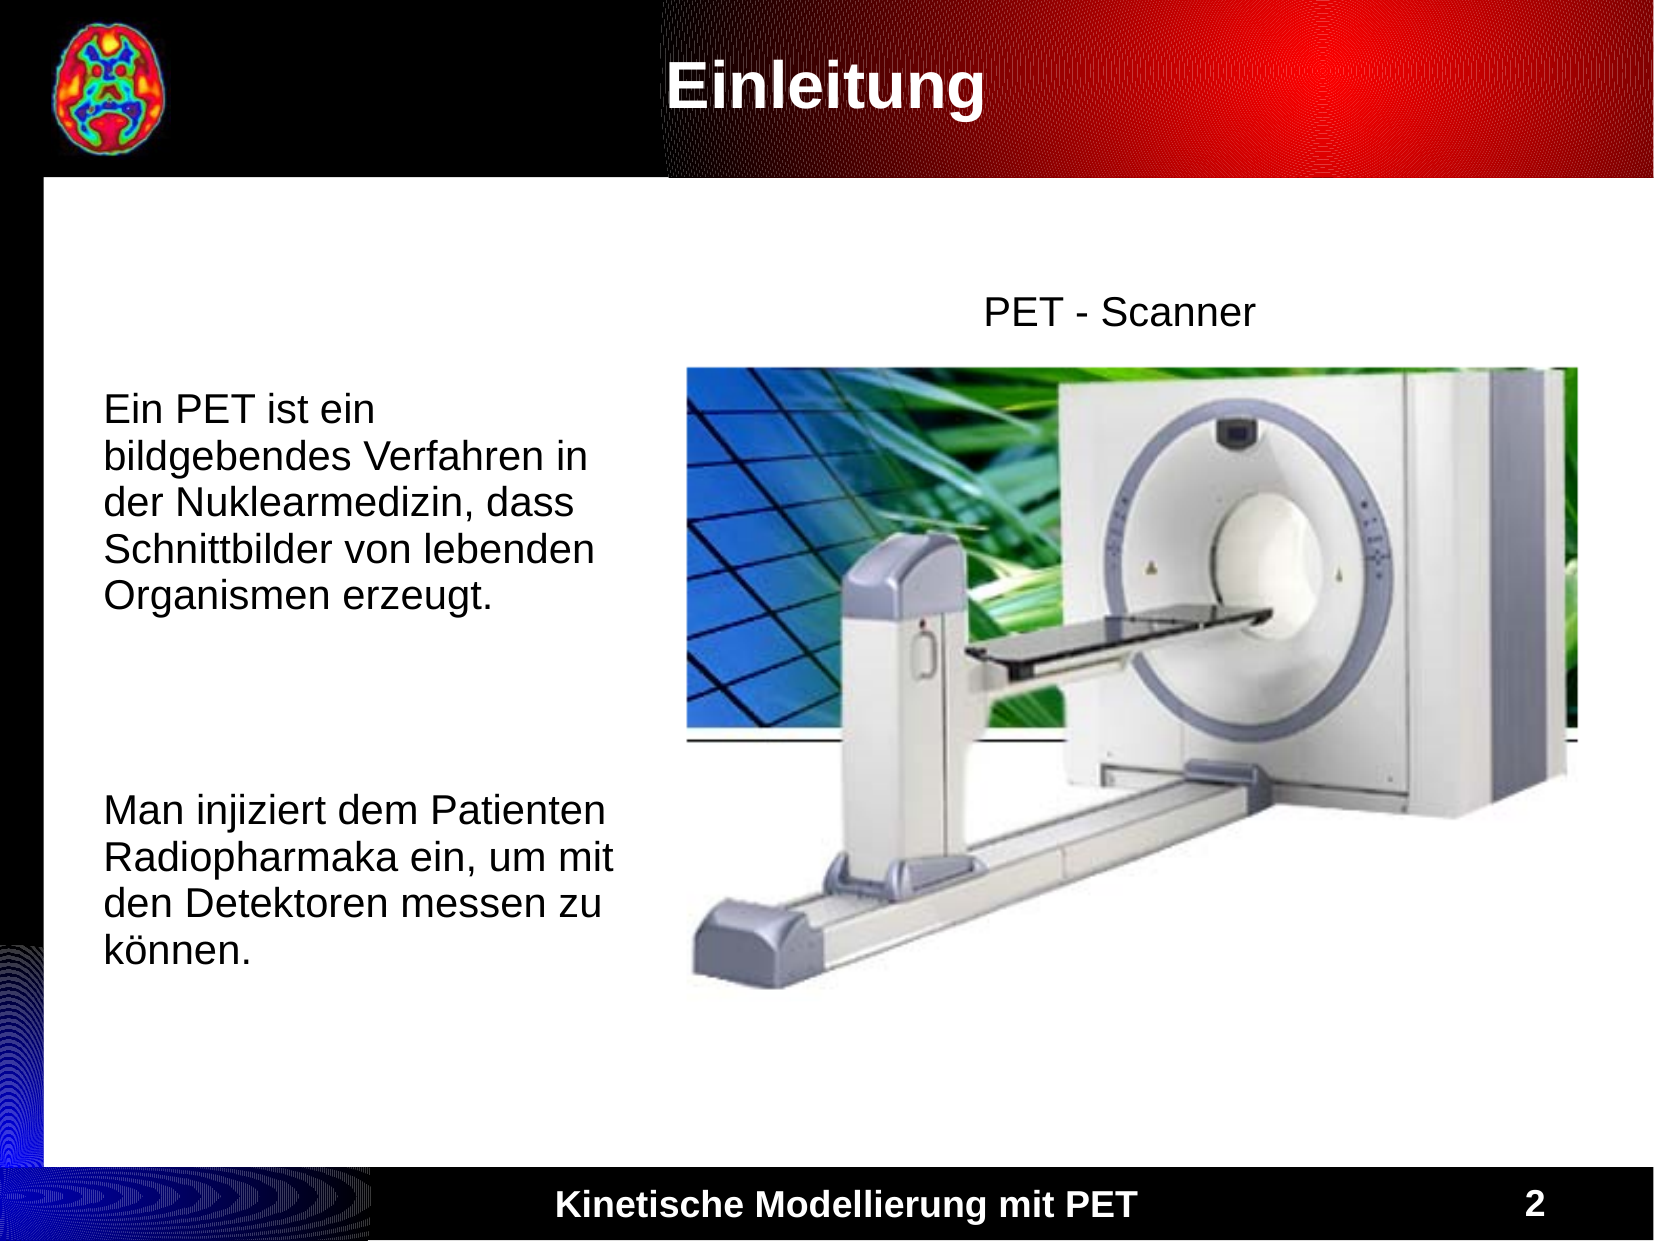

# Einleitung
PET - Scanner
Ein PET ist ein bildgebendes Verfahren in der Nuklearmedizin, dass Schnittbilder von lebenden Organismen erzeugt.
Man injiziert dem Patienten Radiopharmaka ein, um mit den Detektoren messen zu können.
Kinetische Modellierung mit PET